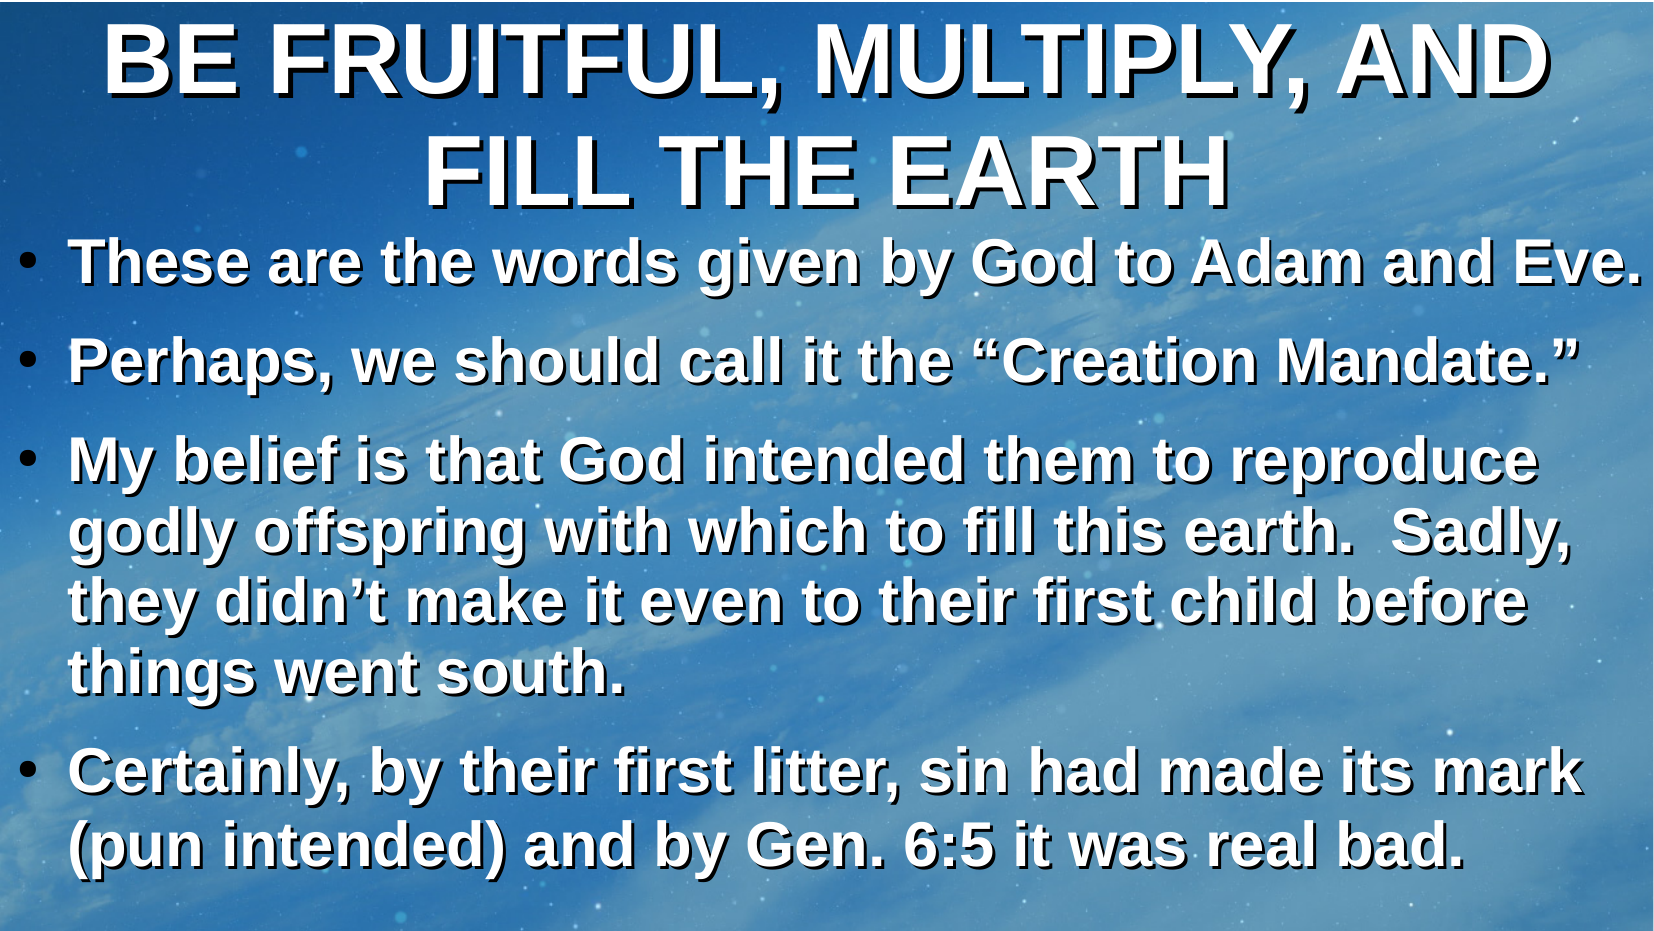

# BE FRUITFUL, MULTIPLY, AND FILL THE EARTH
These are the words given by God to Adam and Eve.
Perhaps, we should call it the “Creation Mandate.”
My belief is that God intended them to reproduce godly offspring with which to fill this earth. Sadly, they didn’t make it even to their first child before things went south.
Certainly, by their first litter, sin had made its mark (pun intended) and by Gen. 6:5 it was real bad.